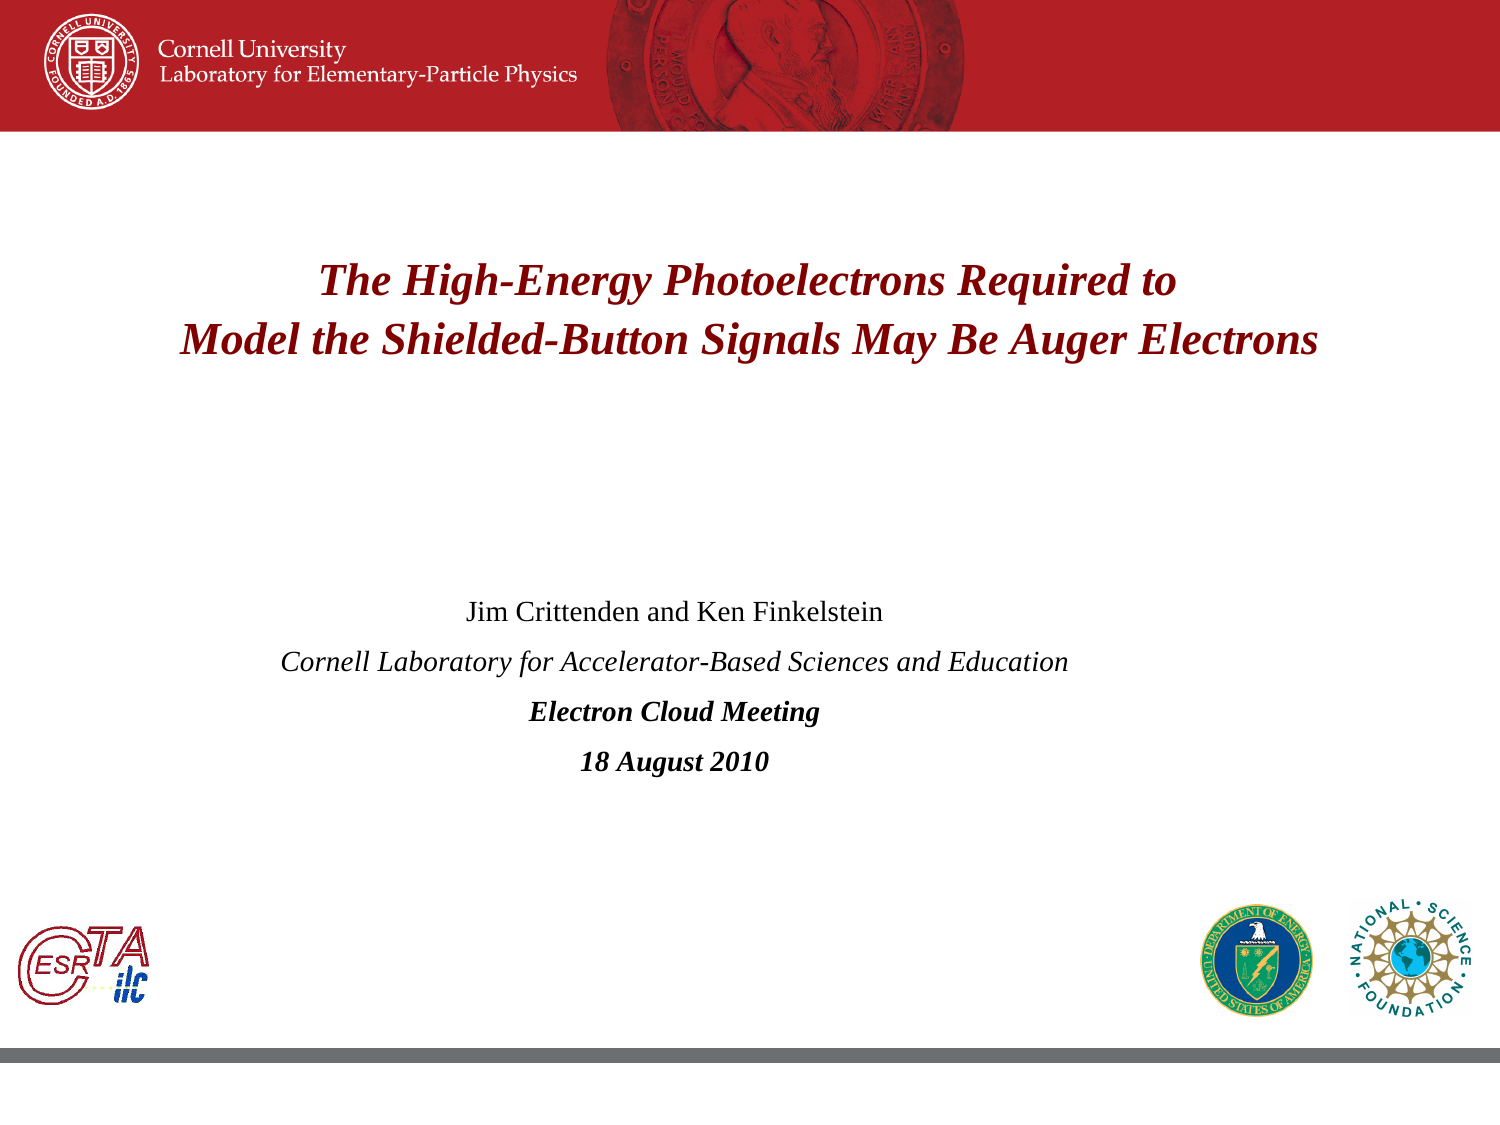

The High-Energy Photoelectrons Required to
Model the Shielded-Button Signals May Be Auger Electrons
# Jim Crittenden and Ken Finkelstein
Cornell Laboratory for Accelerator-Based Sciences and Education
Electron Cloud Meeting
18 August 2010